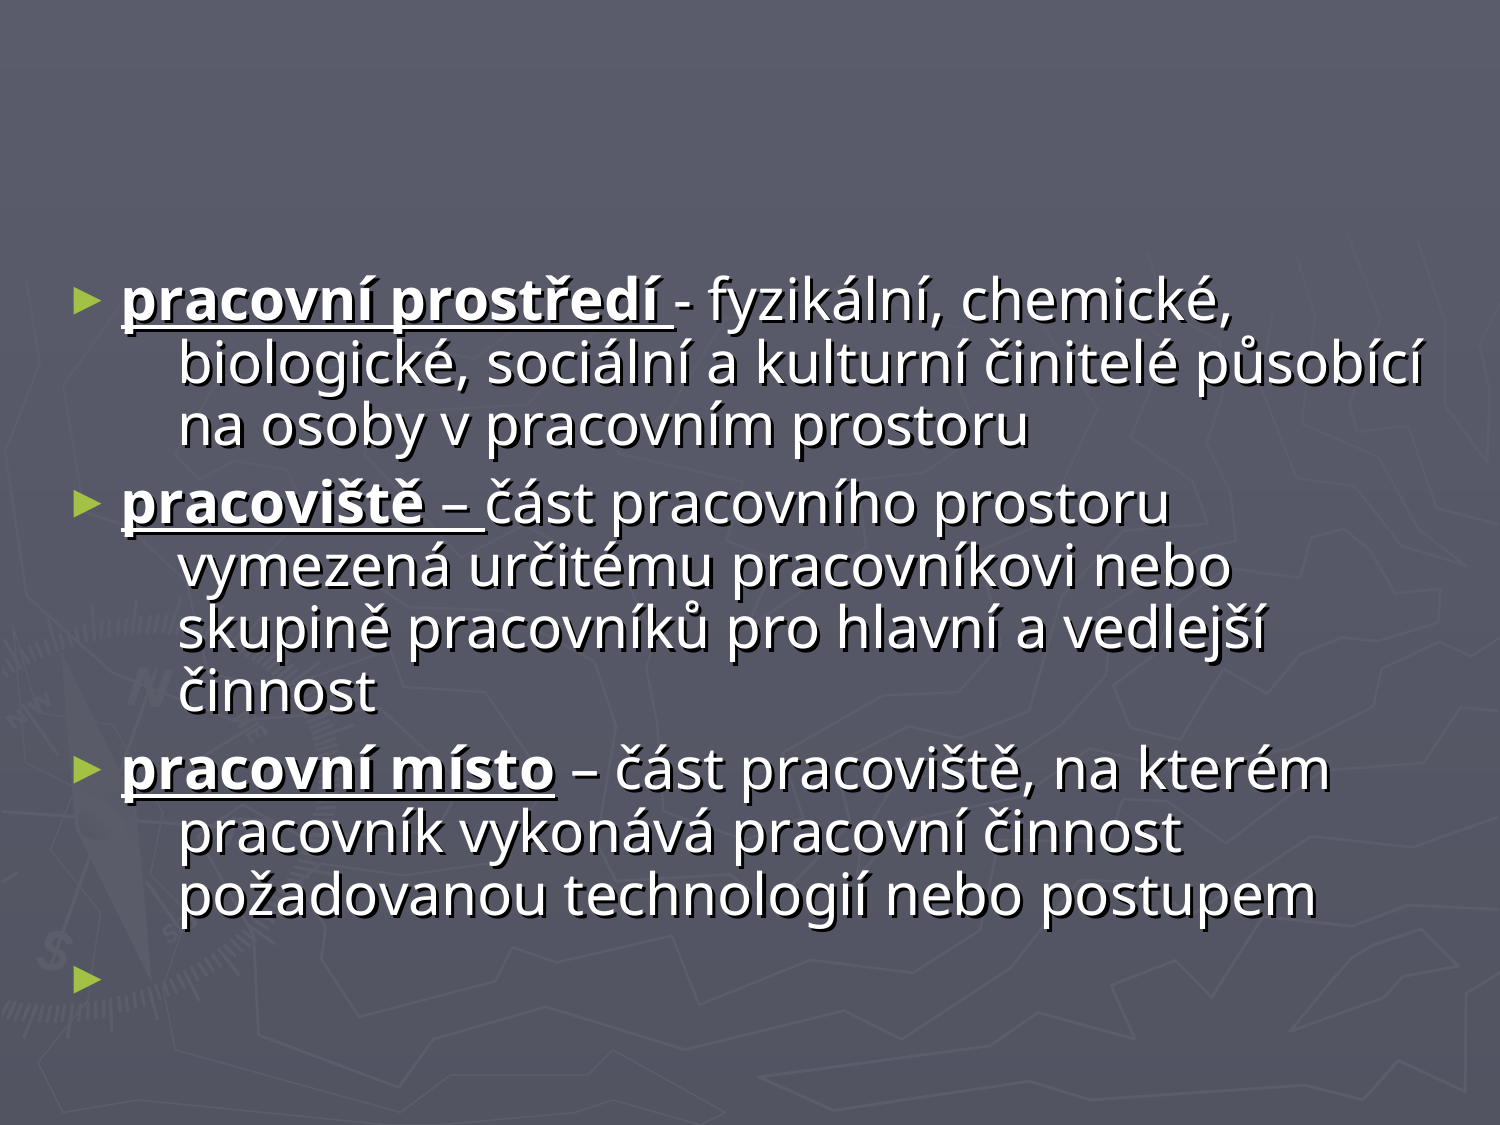

# pracovní prostředí - fyzikální, chemické, biologické, sociální a kulturní činitelé působící na osoby v pracovním prostoru
pracoviště – část pracovního prostoru vymezená určitému pracovníkovi nebo skupině pracovníků pro hlavní a vedlejší činnost
pracovní místo – část pracoviště, na kterém pracovník vykonává pracovní činnost požadovanou technologií nebo postupem